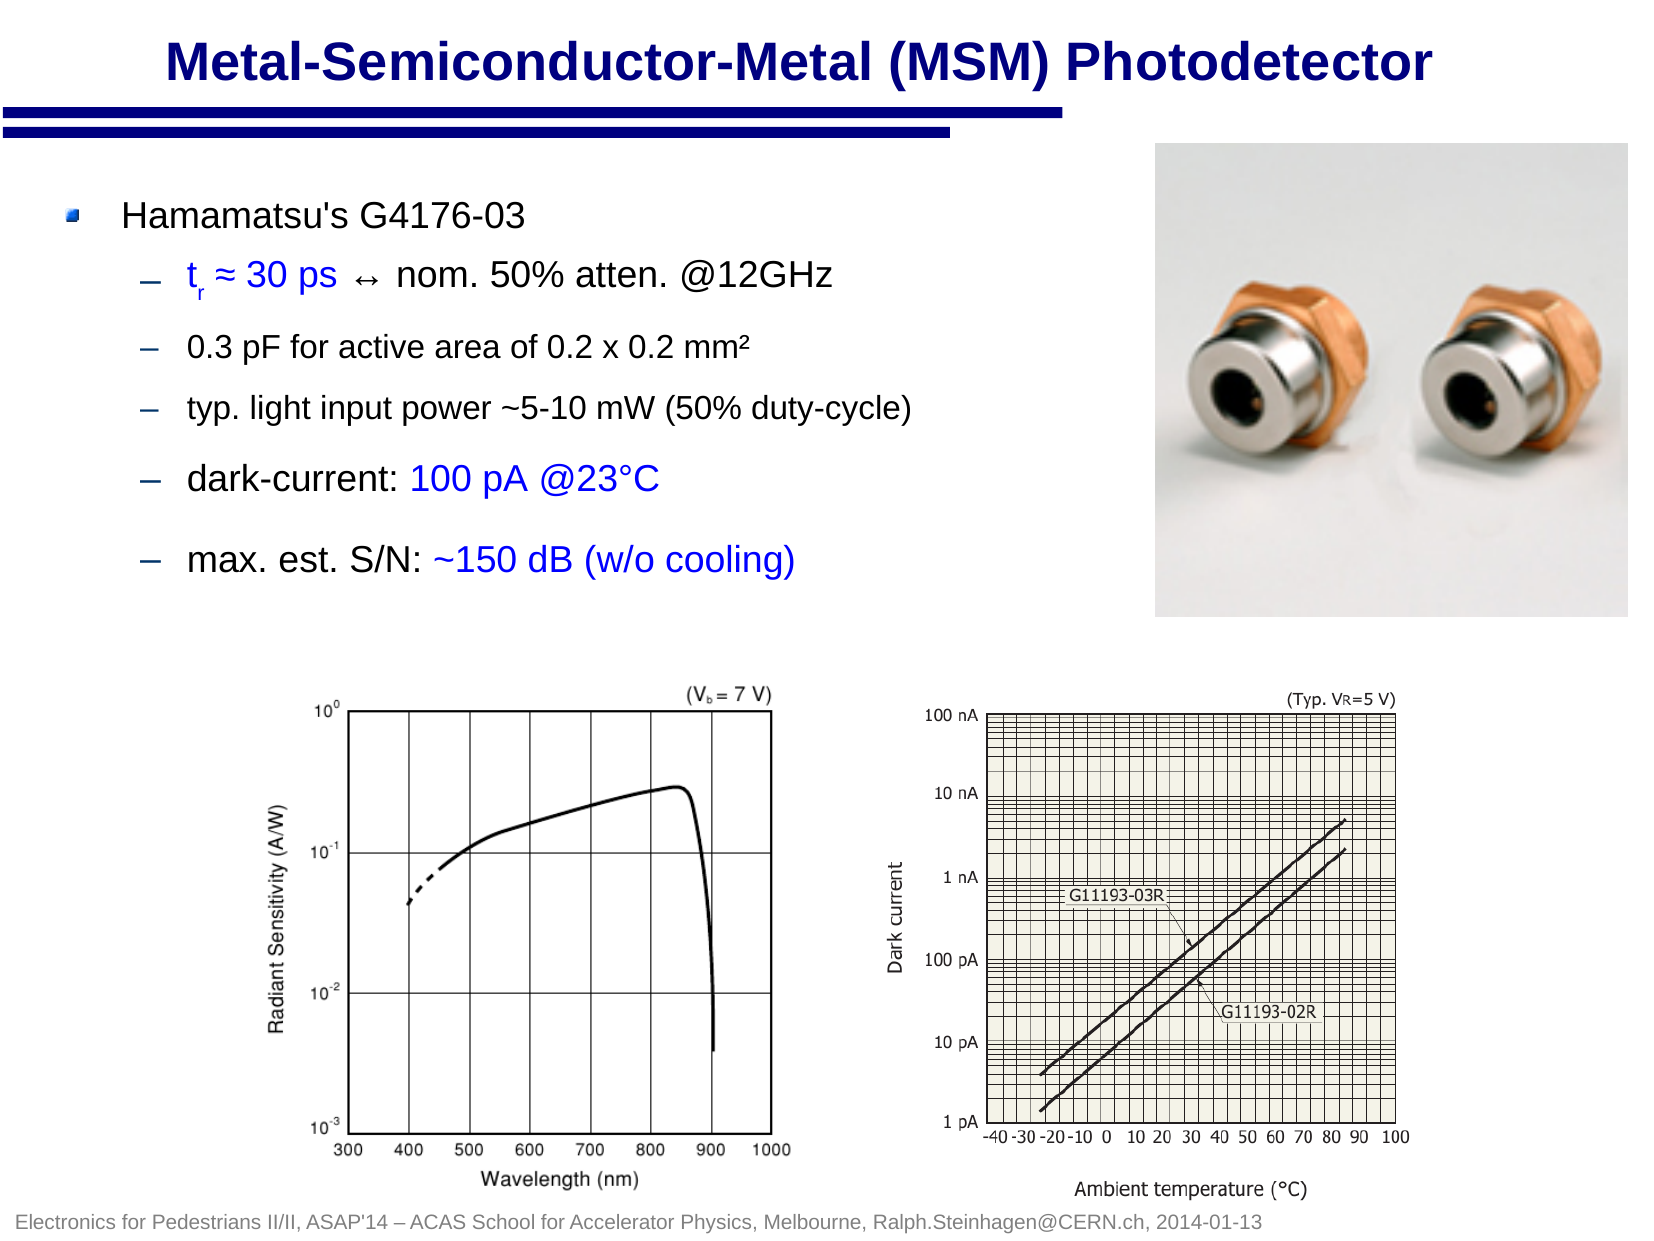

# Metal-Semiconductor-Metal (MSM) Photodetector
Hamamatsu's G4176-03
tr ≈ 30 ps ↔ nom. 50% atten. @12GHz
0.3 pF for active area of 0.2 x 0.2 mm²
typ. light input power ~5-10 mW (50% duty-cycle)
dark-current: 100 pA @23°C
max. est. S/N: ~150 dB (w/o cooling)